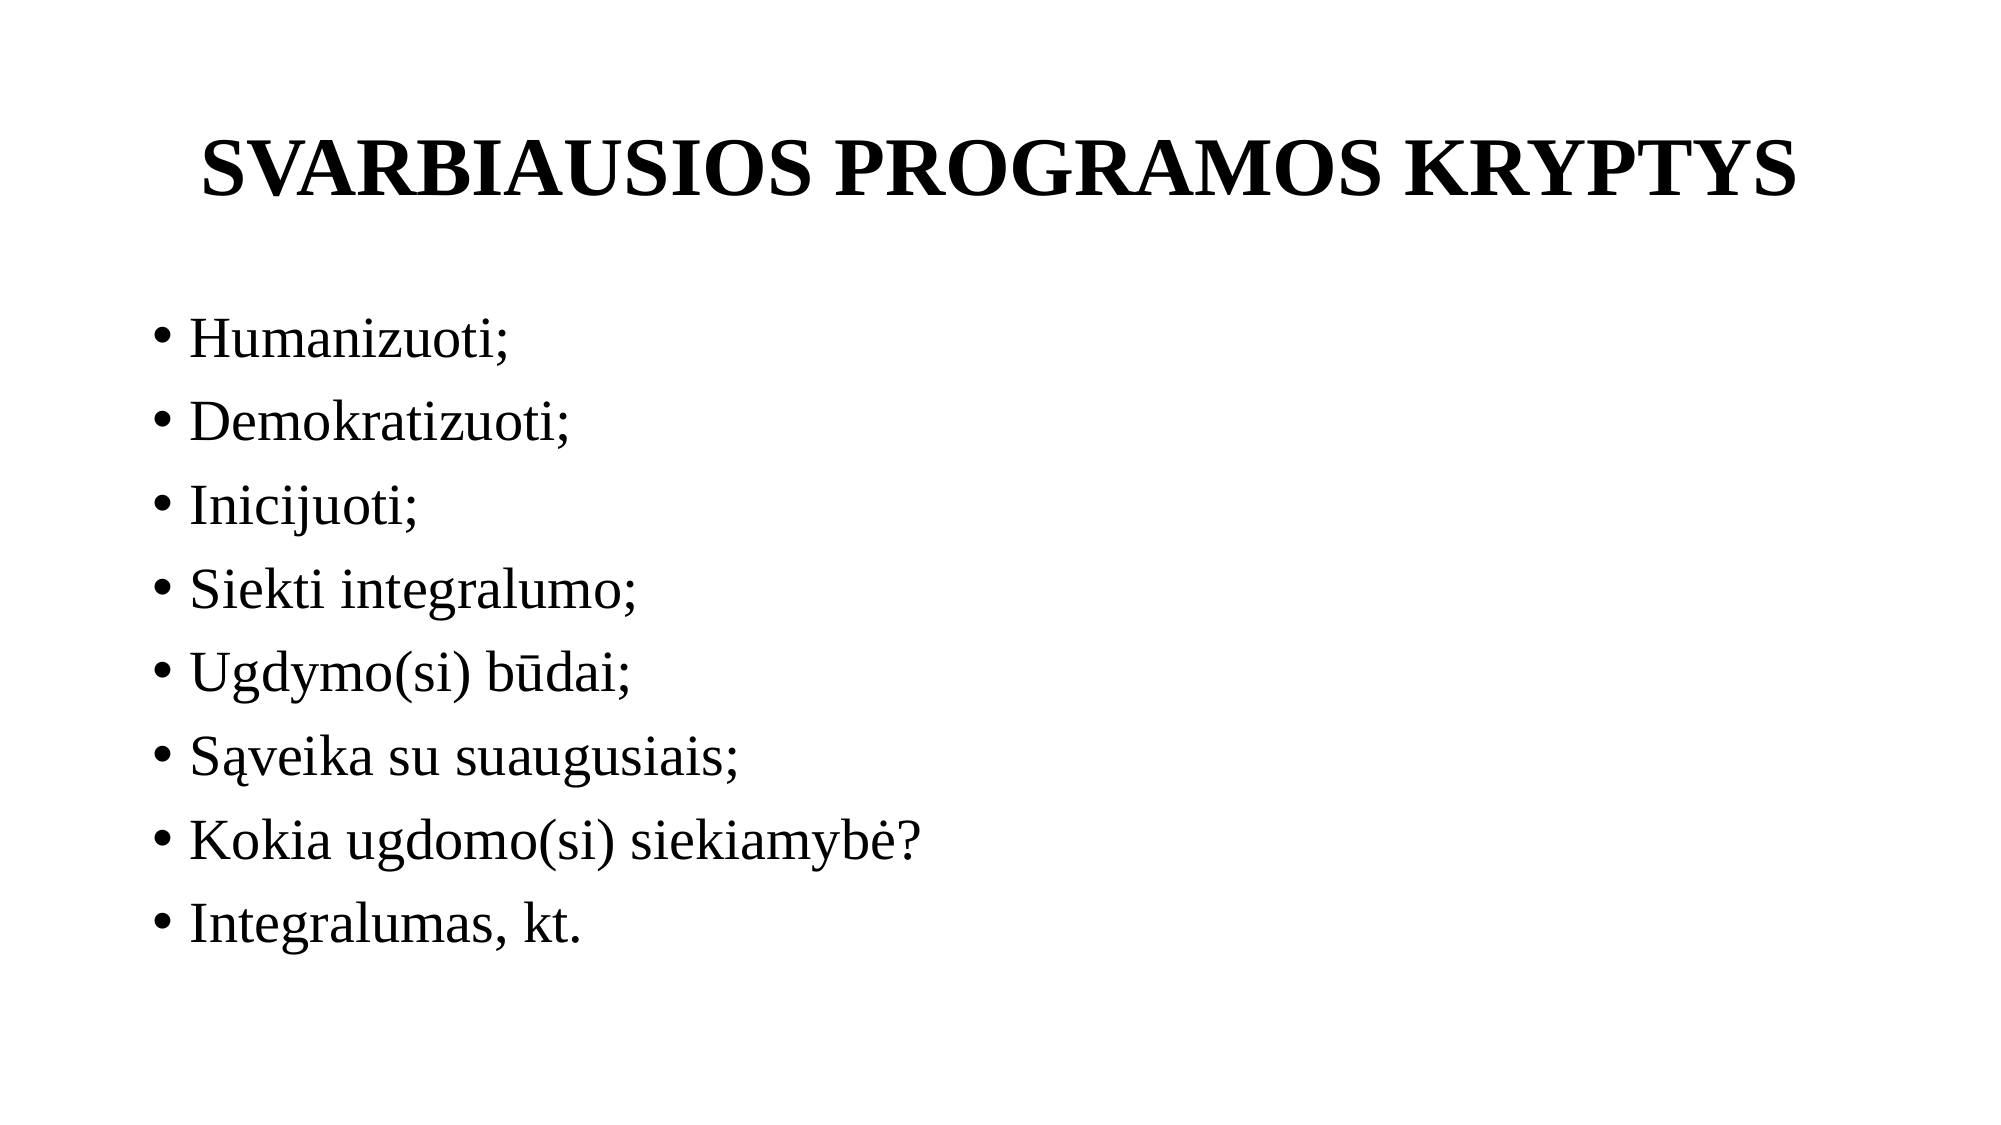

# SVARBIAUSIOS PROGRAMOS KRYPTYS
Humanizuoti;
Demokratizuoti;
Inicijuoti;
Siekti integralumo;
Ugdymo(si) būdai;
Sąveika su suaugusiais;
Kokia ugdomo(si) siekiamybė?
Integralumas, kt.